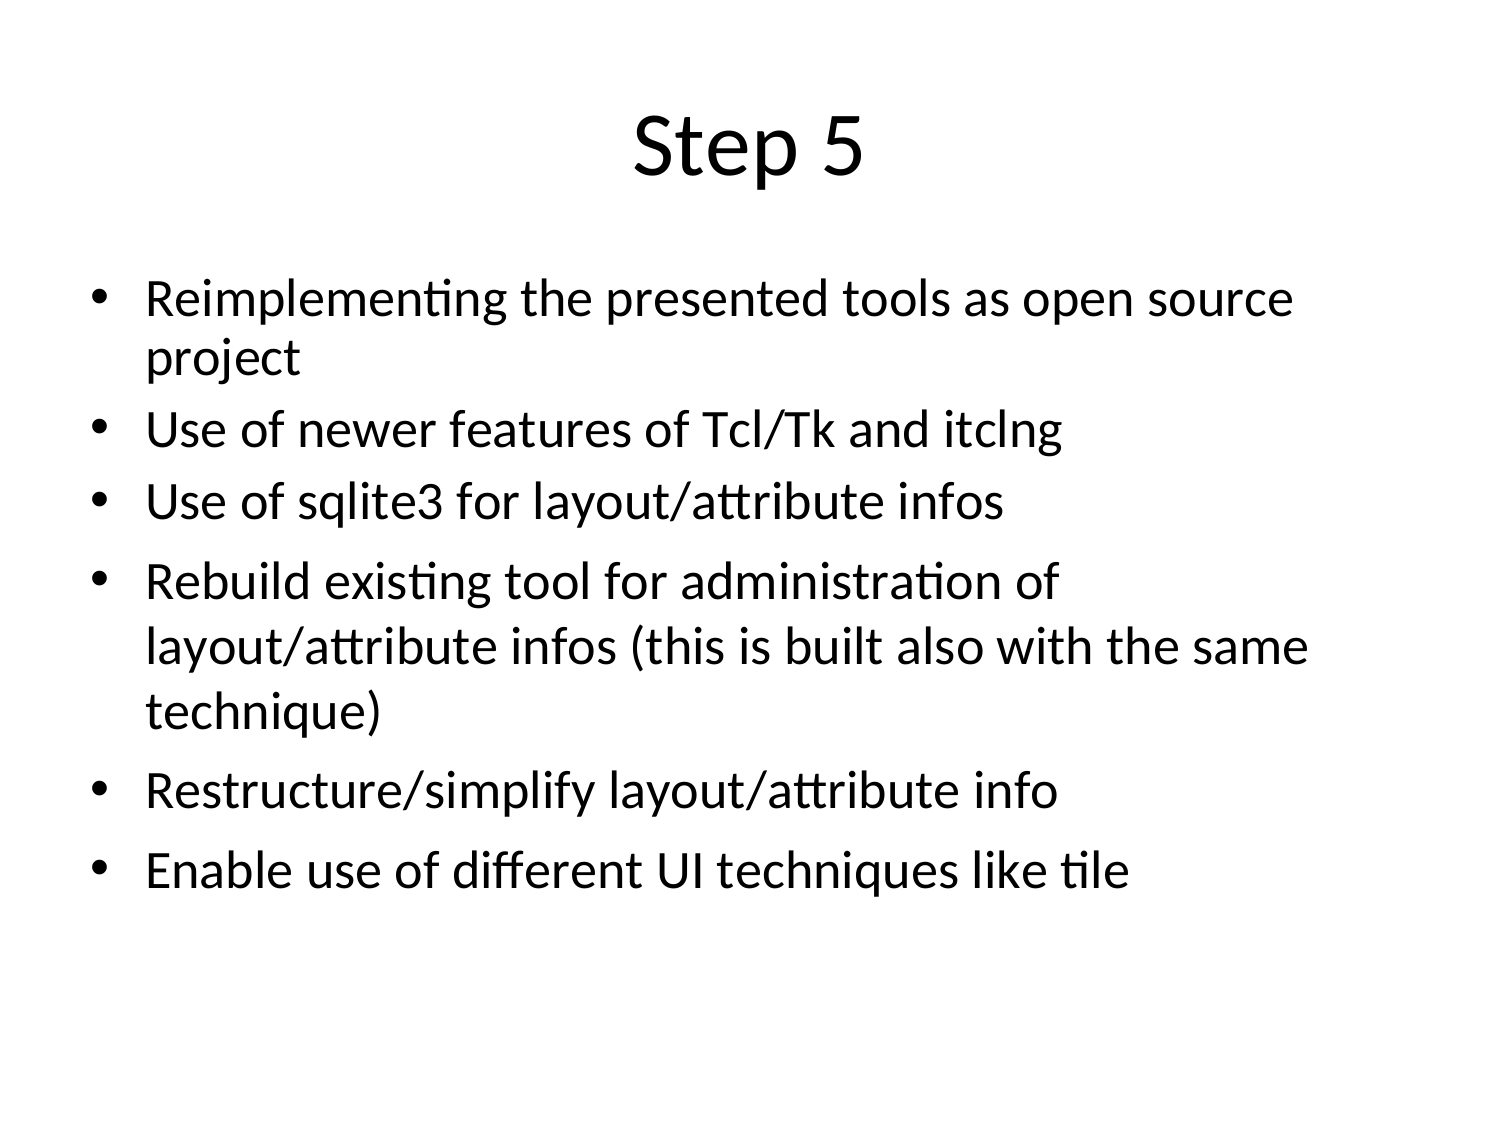

Step 5
Reimplementing the presented tools as open source project
Use of newer features of Tcl/Tk and itclng
Use of sqlite3 for layout/attribute infos
Rebuild existing tool for administration of layout/attribute infos (this is built also with the same technique)
Restructure/simplify layout/attribute info
Enable use of different UI techniques like tile